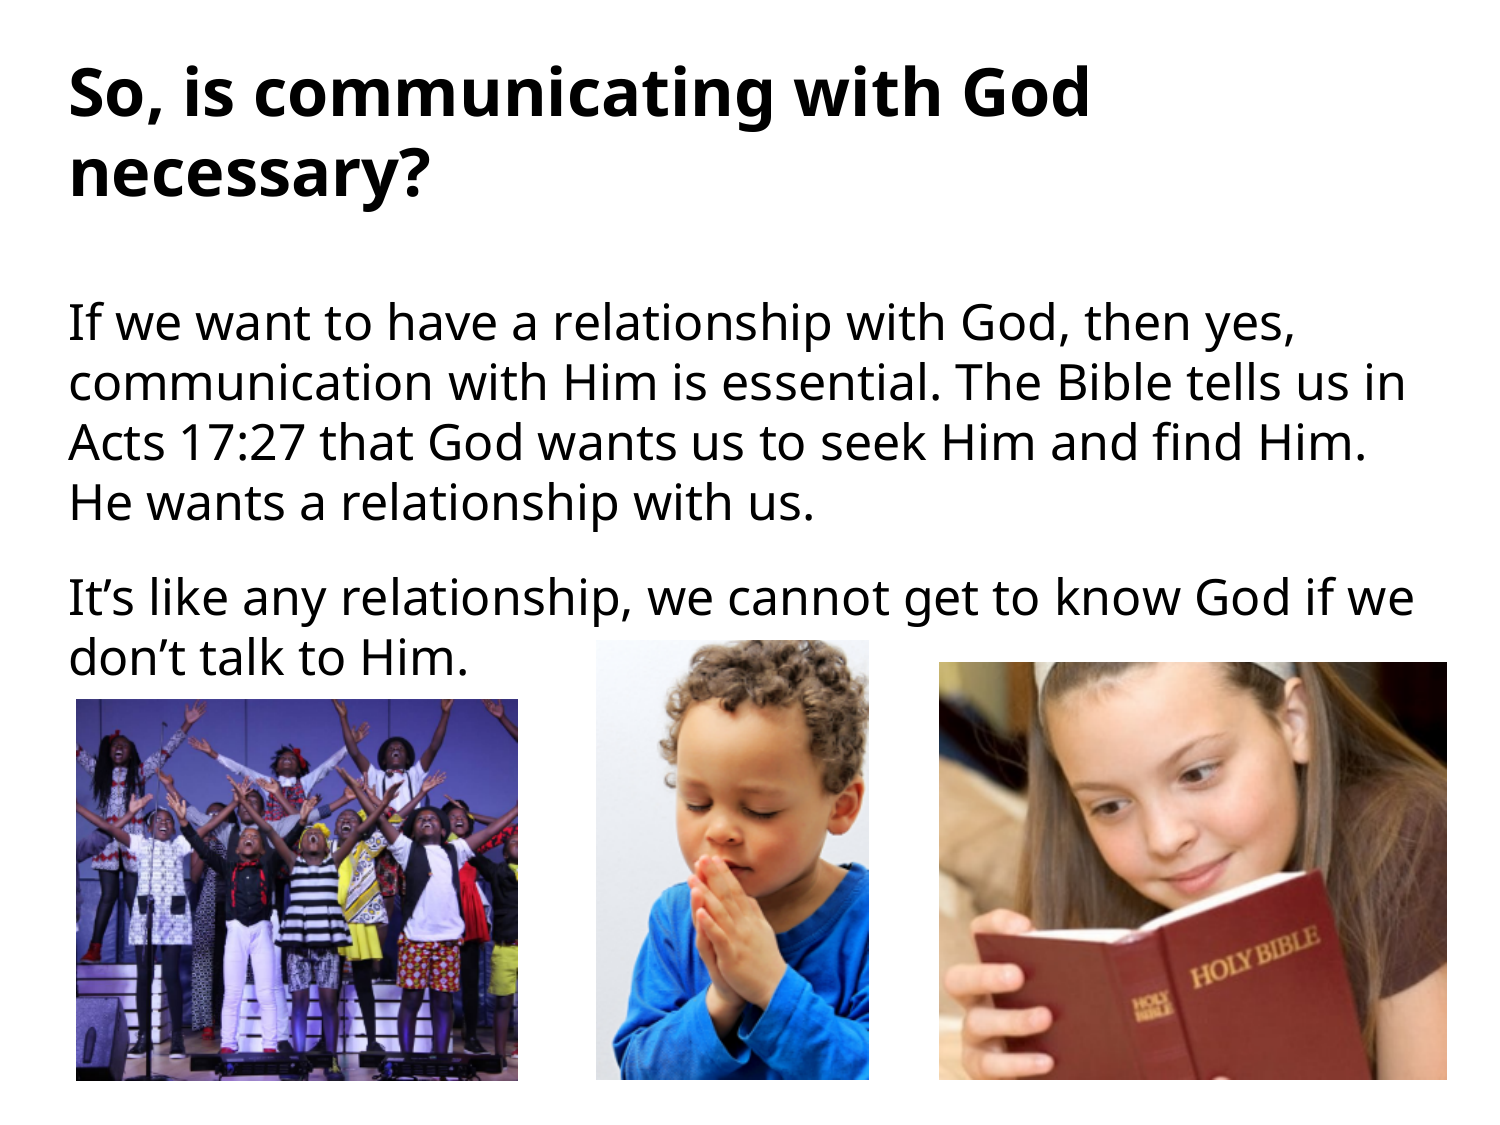

So, is communicating with God necessary?
If we want to have a relationship with God, then yes, communication with Him is essential. The Bible tells us in Acts 17:27 that God wants us to seek Him and find Him. He wants a relationship with us.
It’s like any relationship, we cannot get to know God if we don’t talk to Him.